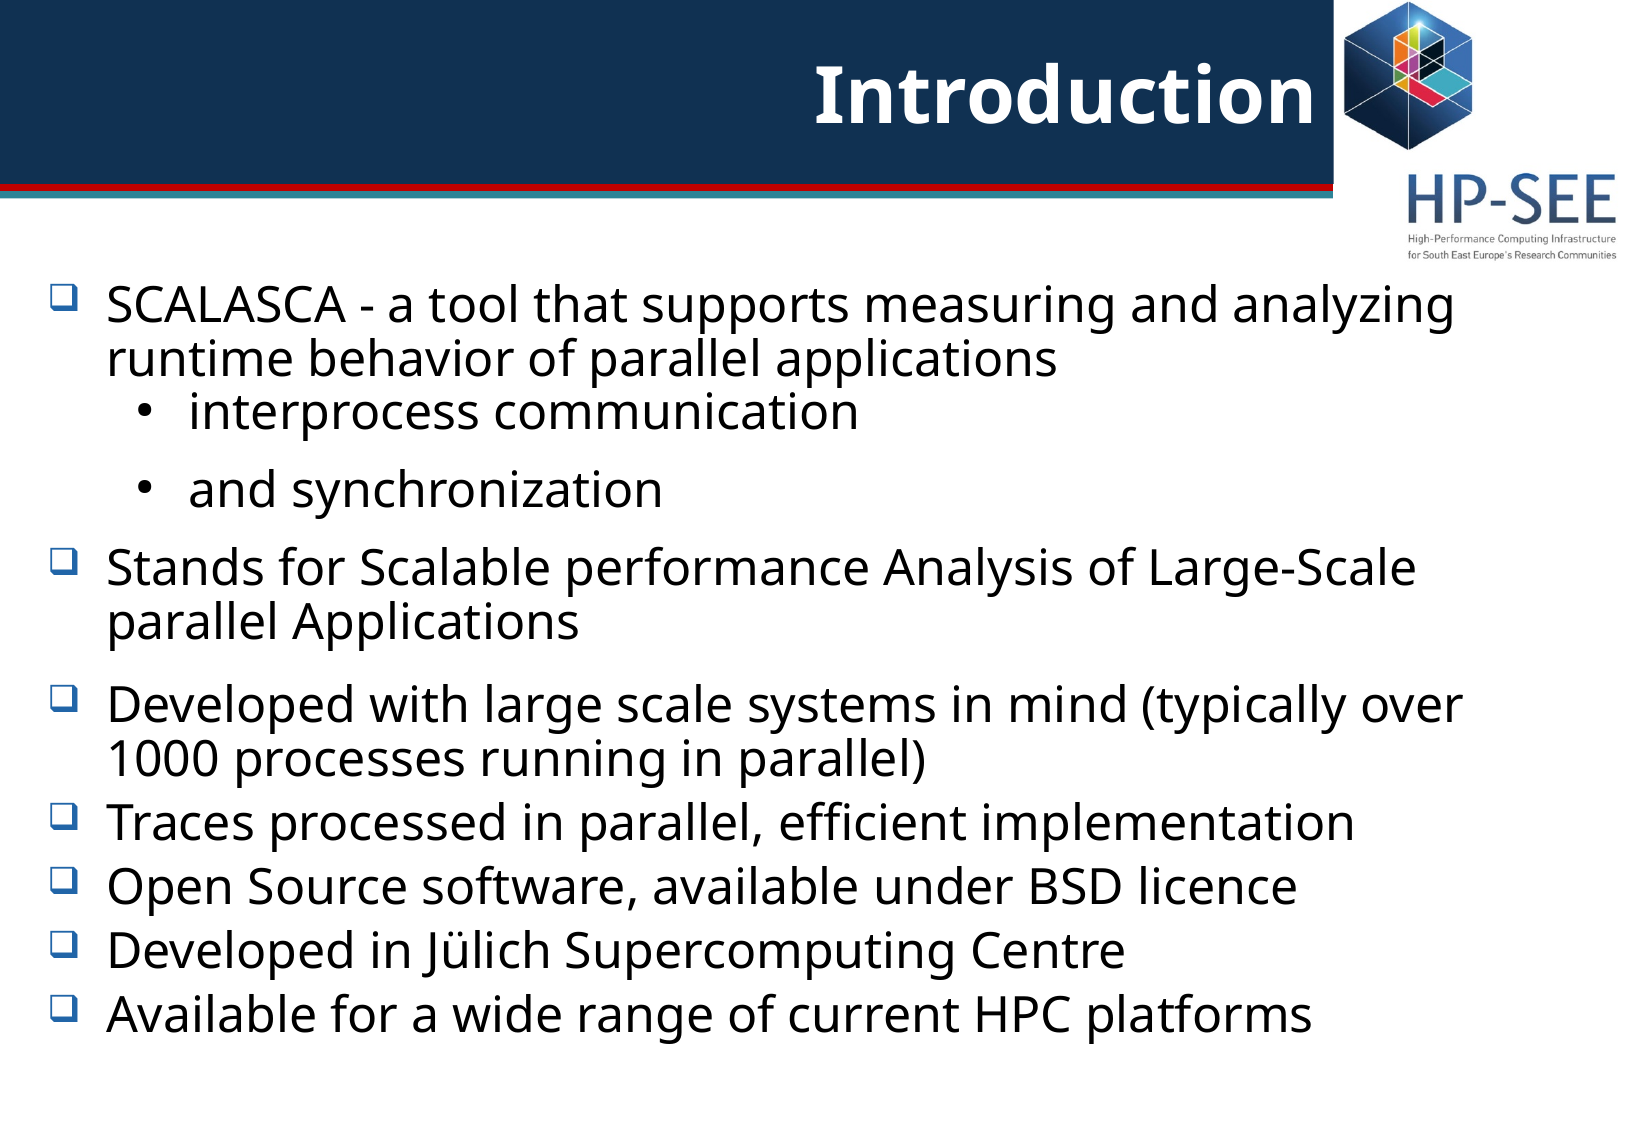

# Introduction
SCALASCA - a tool that supports measuring and analyzing runtime behavior of parallel applications
interprocess communication
and synchronization
Stands for Scalable performance Analysis of Large-Scale parallel Applications
Developed with large scale systems in mind (typically over 1000 processes running in parallel)
Traces processed in parallel, efficient implementation
Open Source software, available under BSD licence
Developed in Jülich Supercomputing Centre
Available for a wide range of current HPC platforms